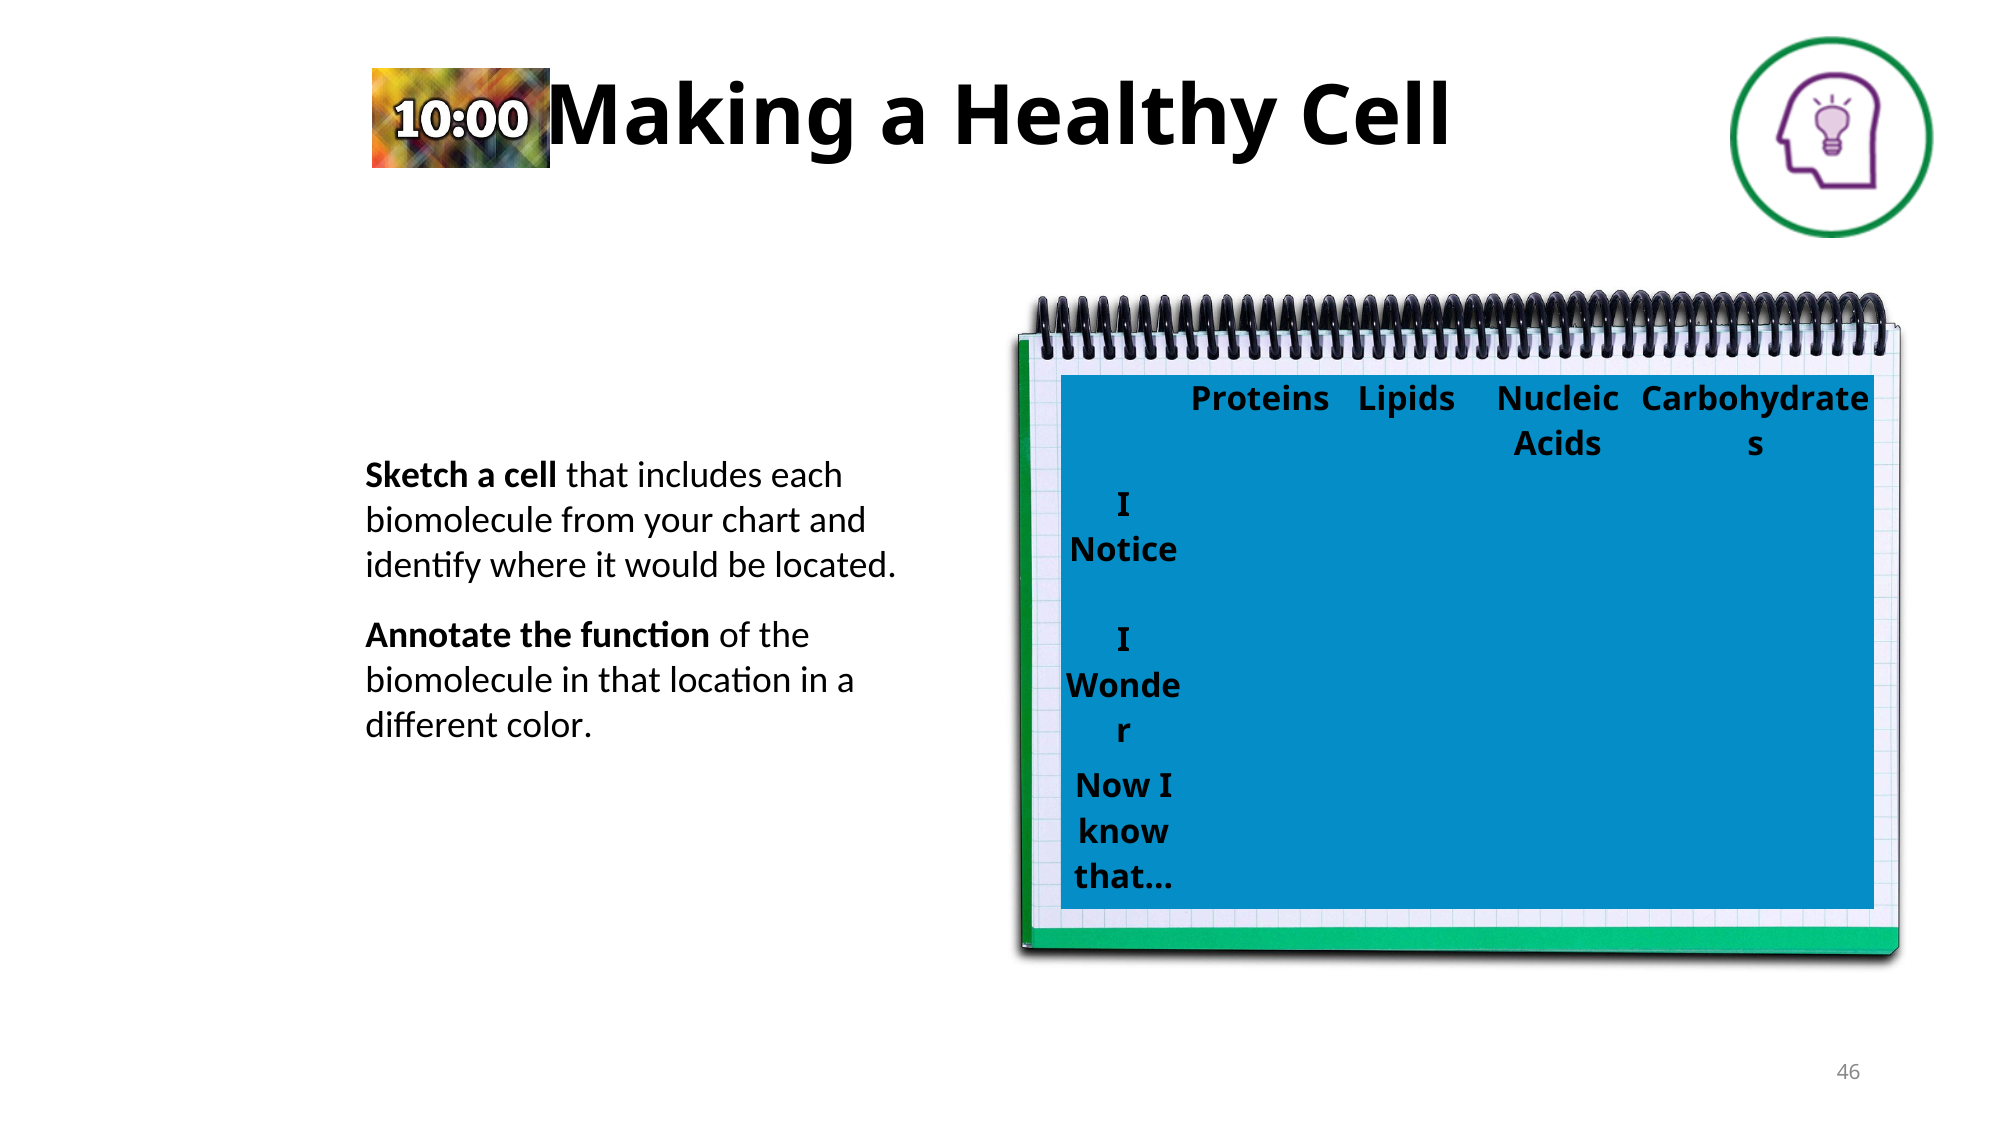

Making a Healthy Cell
| | Proteins | Lipids | Nucleic Acids | Carbohydrates |
| --- | --- | --- | --- | --- |
| I Notice | | | | |
| I Wonder | | | | |
| Now I know that… | | | | |
Sketch a cell that includes each biomolecule from your chart and identify where it would be located.
Annotate the function of the biomolecule in that location in a different color.